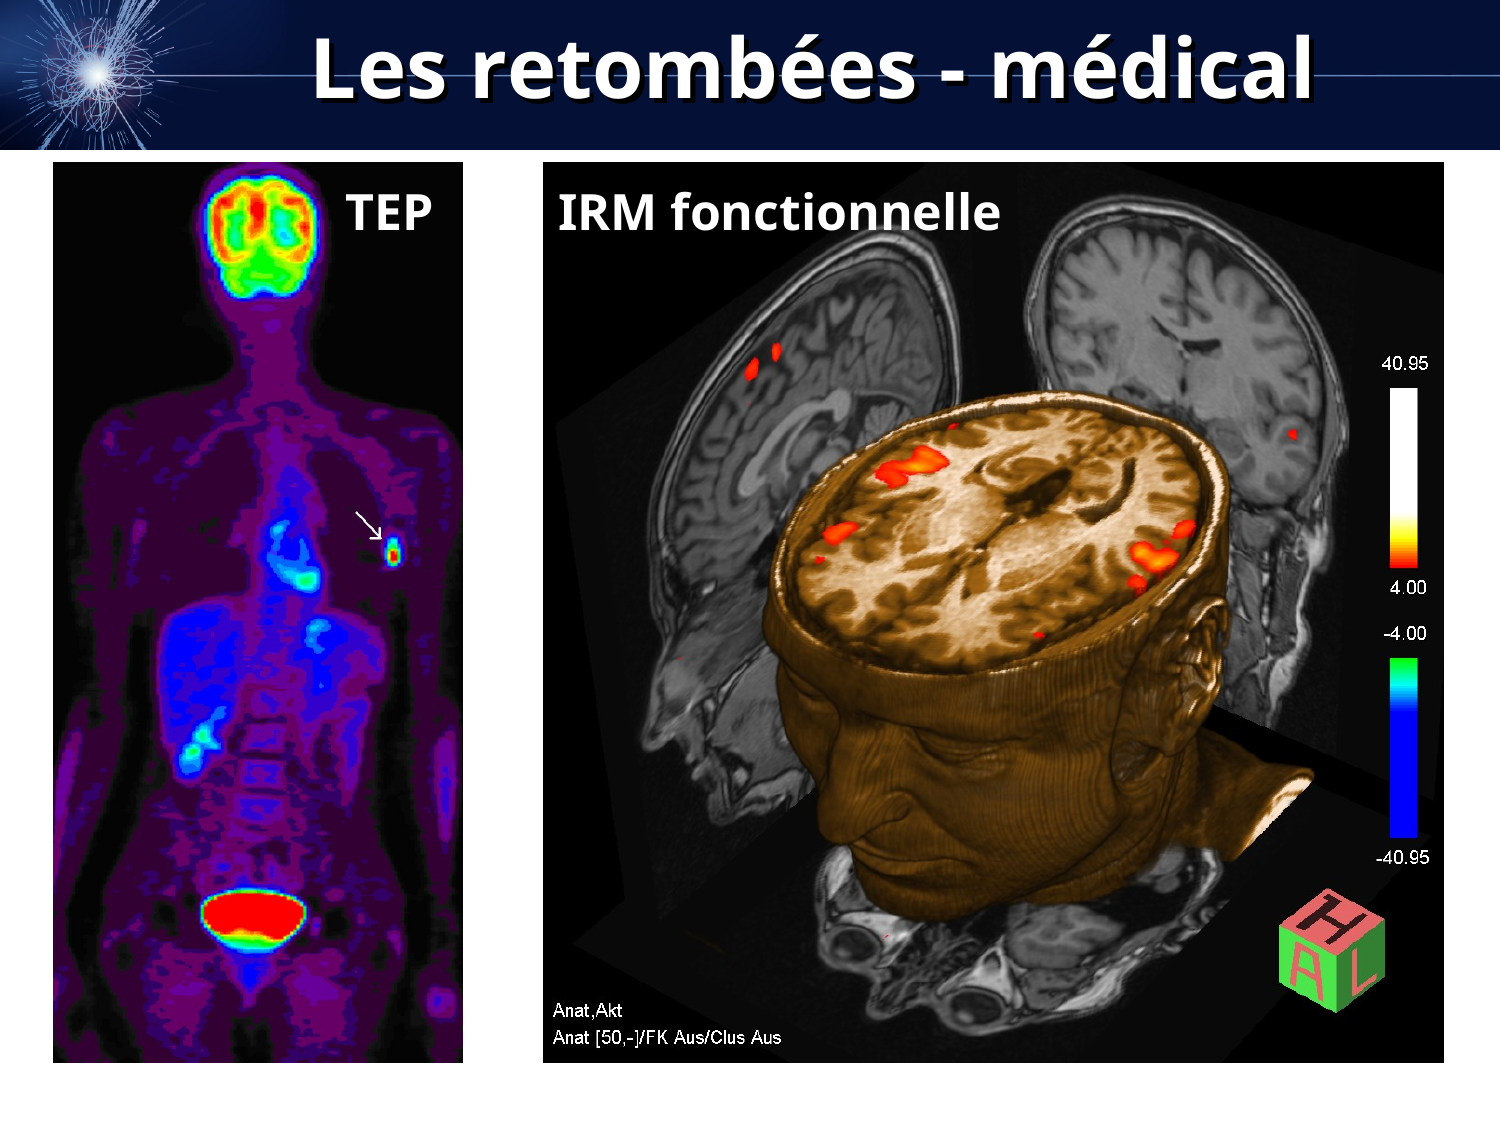

# Les retombées - médical
TEP
IRM fonctionnelle
38